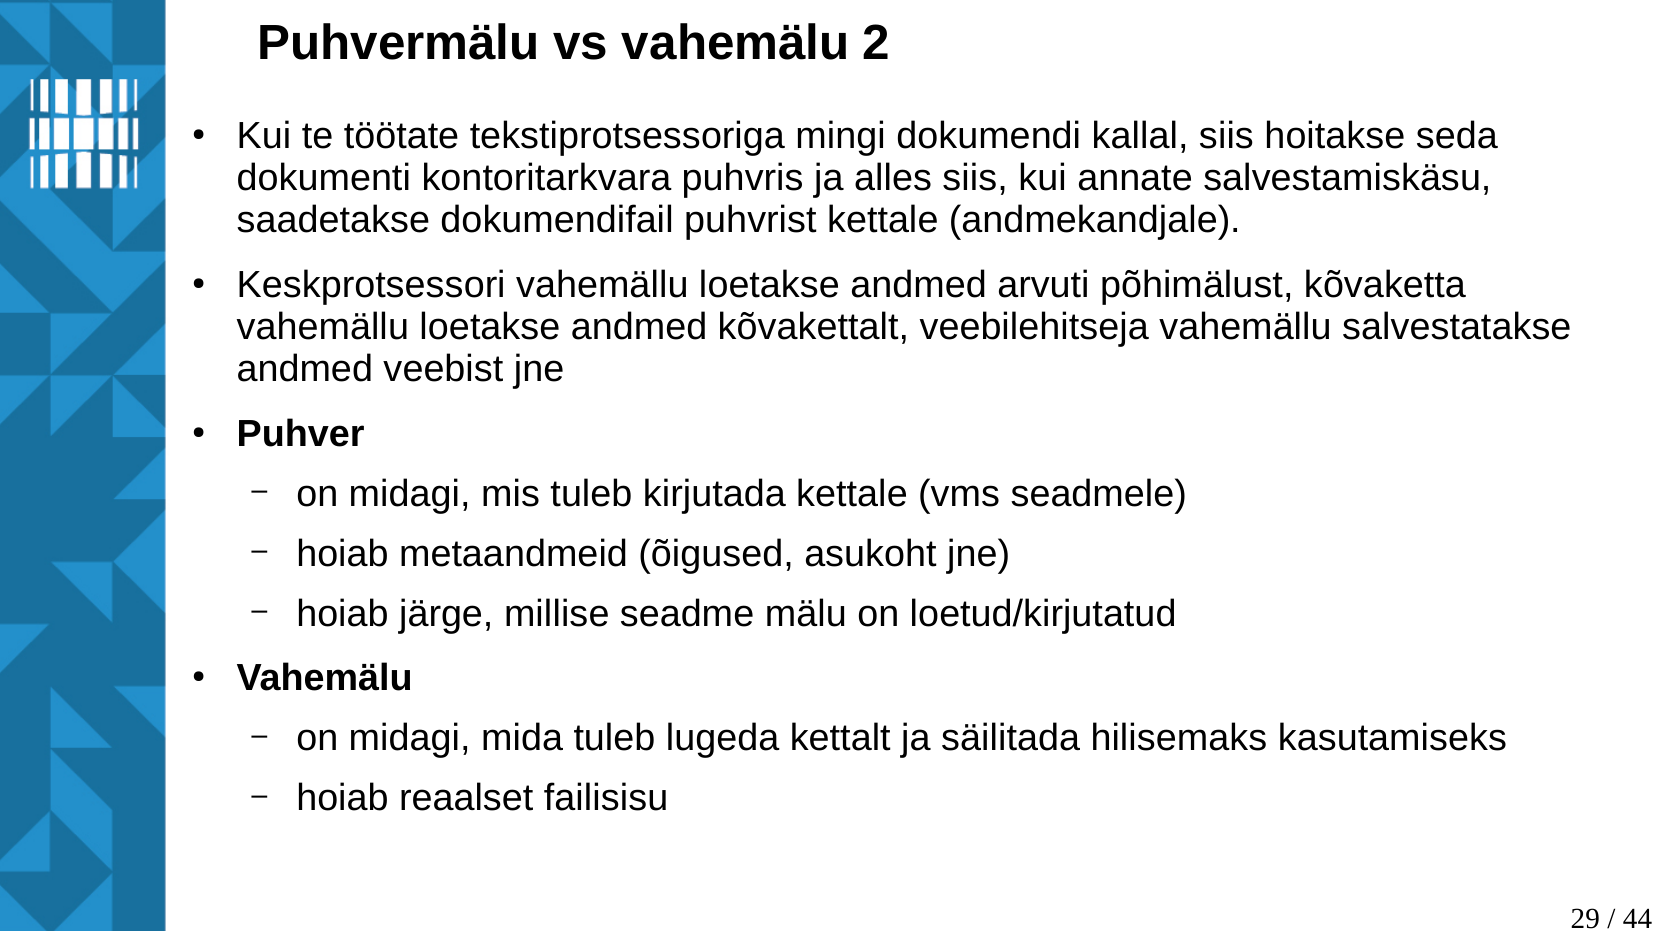

# Puhvermälu vs vahemälu 2
Kui te töötate tekstiprotsessoriga mingi dokumendi kallal, siis hoitakse seda dokumenti kontoritarkvara puhvris ja alles siis, kui annate salvestamiskäsu, saadetakse dokumendifail puhvrist kettale (andmekandjale).
Keskprotsessori vahemällu loetakse andmed arvuti põhimälust, kõvaketta vahemällu loetakse andmed kõvakettalt, veebilehitseja vahemällu salvestatakse andmed veebist jne
Puhver
on midagi, mis tuleb kirjutada kettale (vms seadmele)
hoiab metaandmeid (õigused, asukoht jne)
hoiab järge, millise seadme mälu on loetud/kirjutatud
Vahemälu
on midagi, mida tuleb lugeda kettalt ja säilitada hilisemaks kasutamiseks
hoiab reaalset failisisu
29